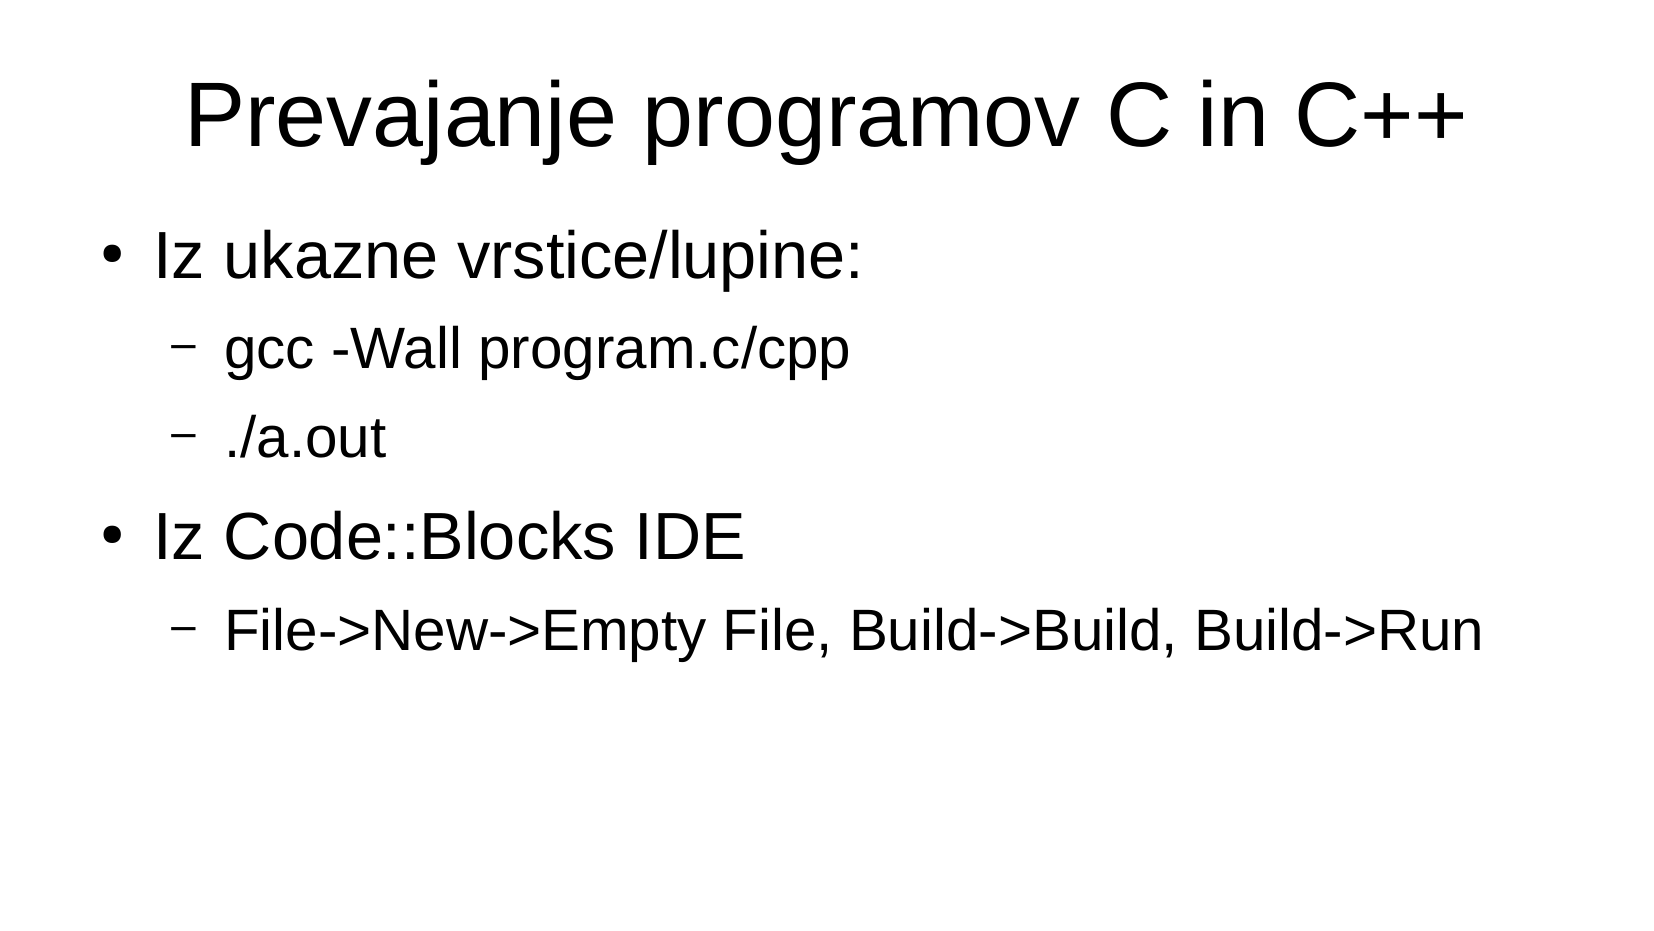

# Prevajanje programov C in C++
Iz ukazne vrstice/lupine:
gcc -Wall program.c/cpp
./a.out
Iz Code::Blocks IDE
File->New->Empty File, Build->Build, Build->Run